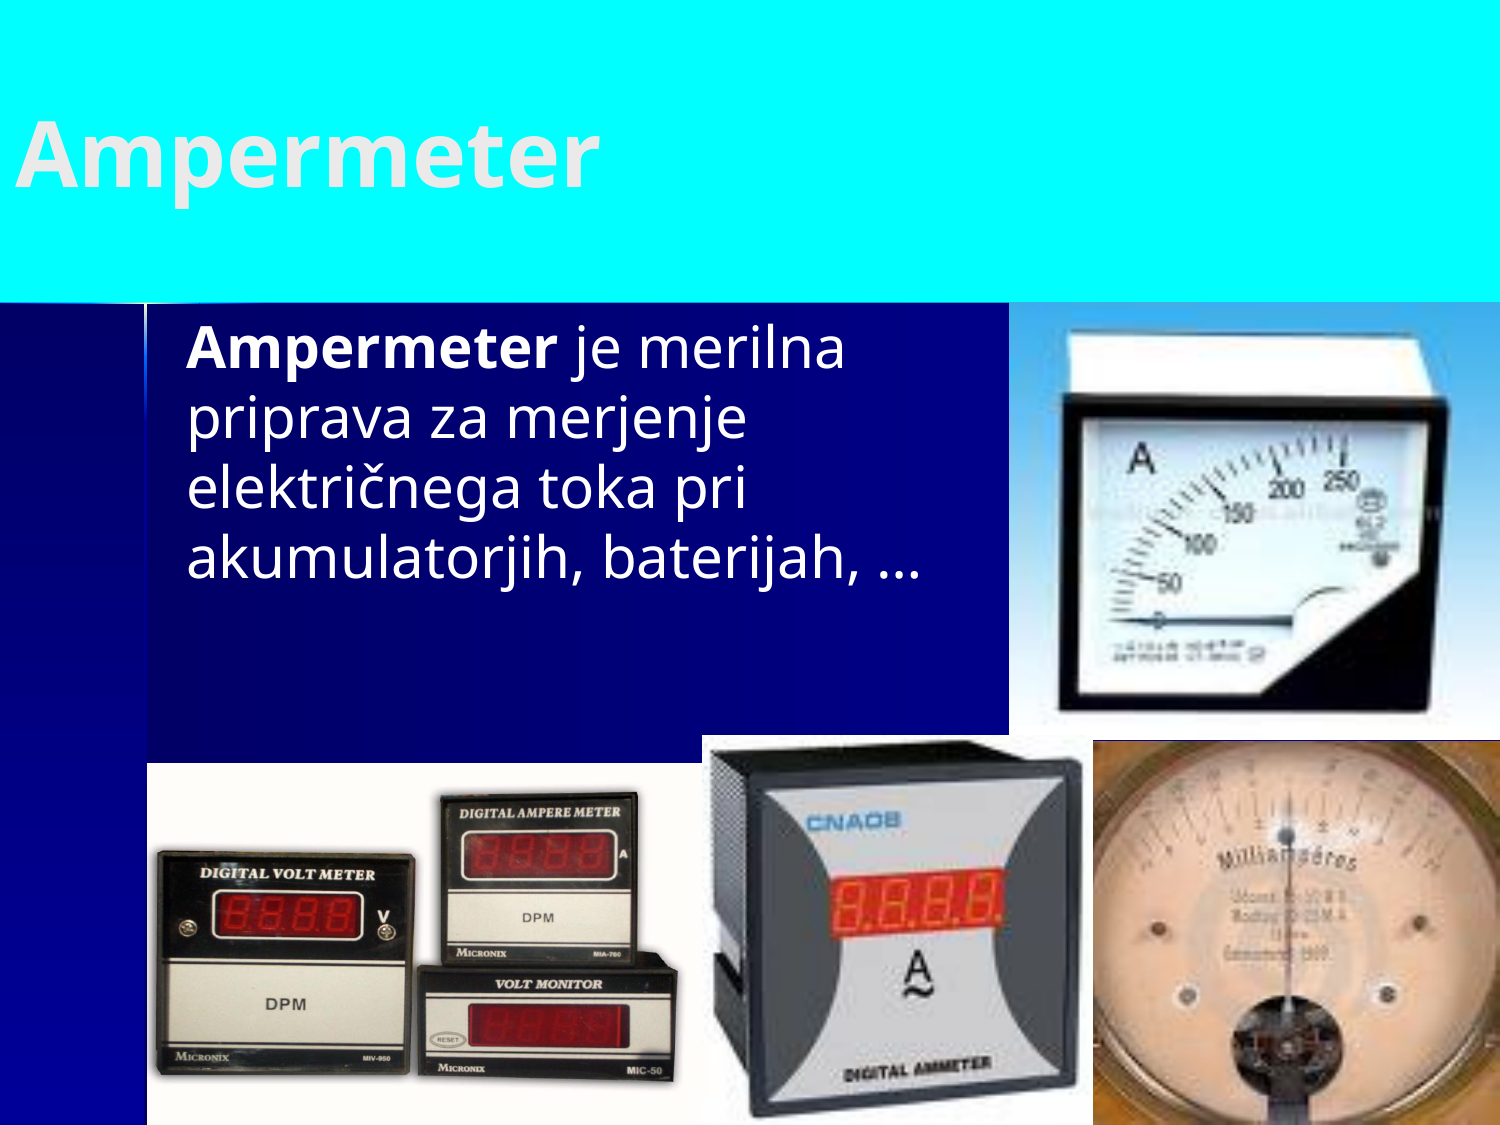

# Ampermeter
Ampermeter je merilna priprava za merjenje električnega toka pri akumulatorjih, baterijah, …